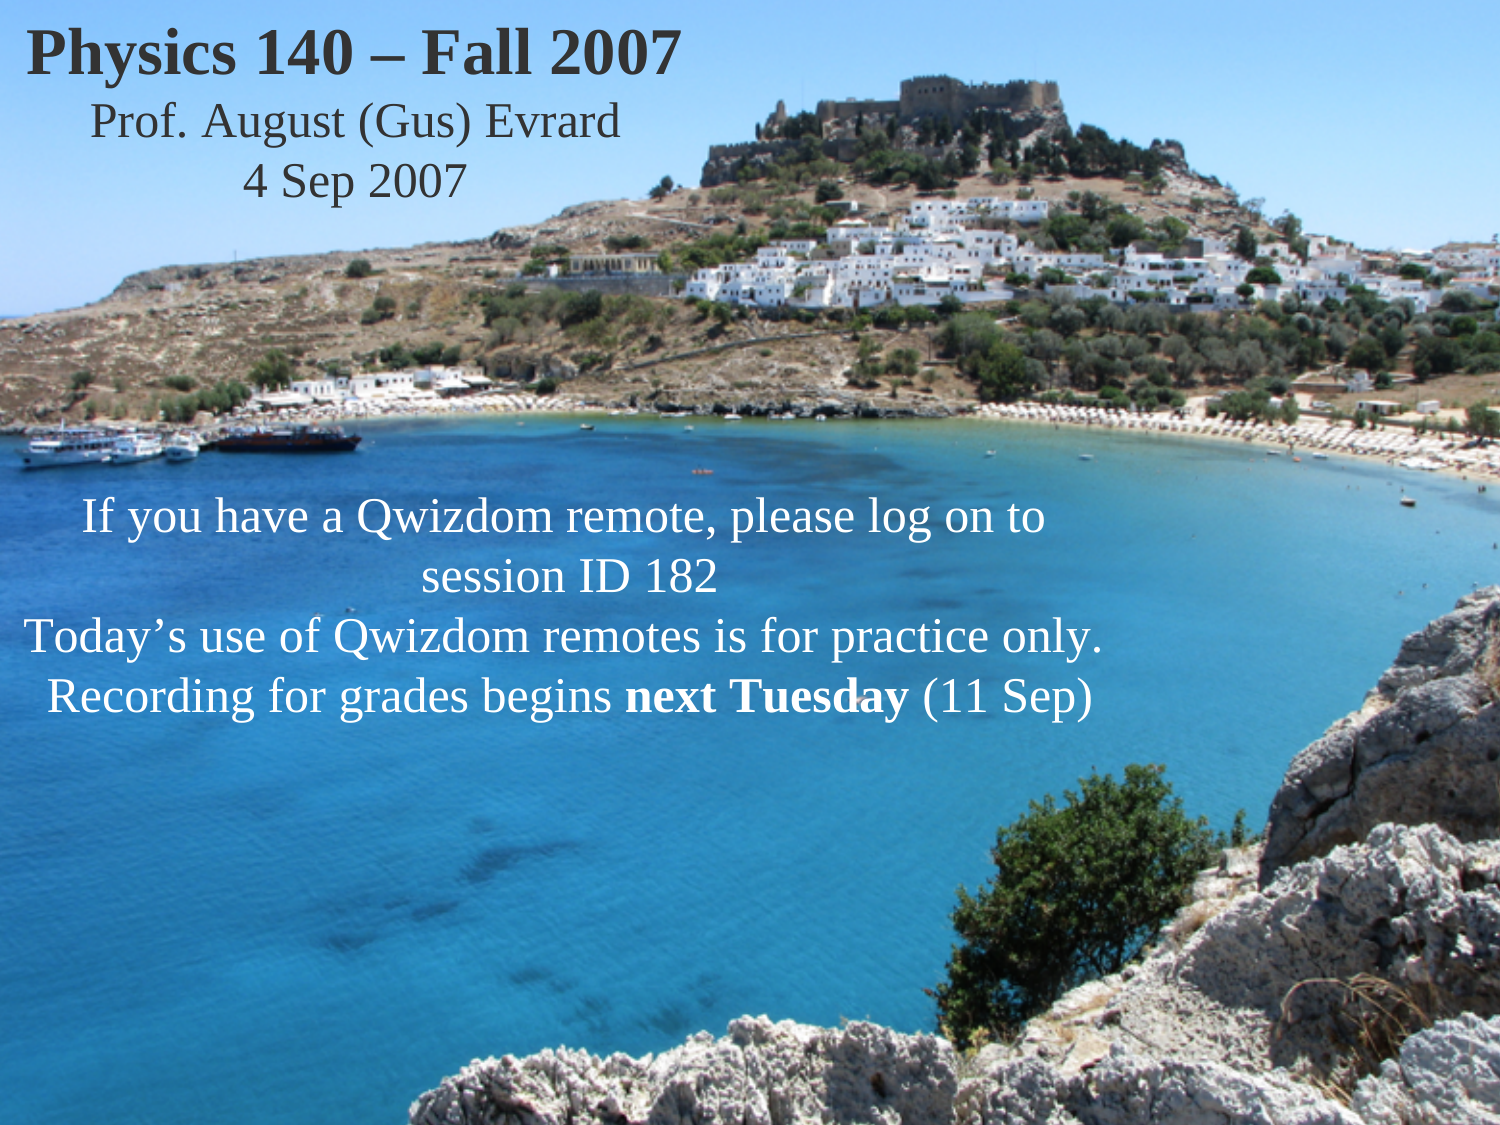

Physics 140 – Fall 2007
Prof. August (Gus) Evrard
4 Sep 2007
If you have a Qwizdom remote, please log on to
session ID 182
Today’s use of Qwizdom remotes is for practice only. Recording for grades begins next Tuesday (11 Sep)